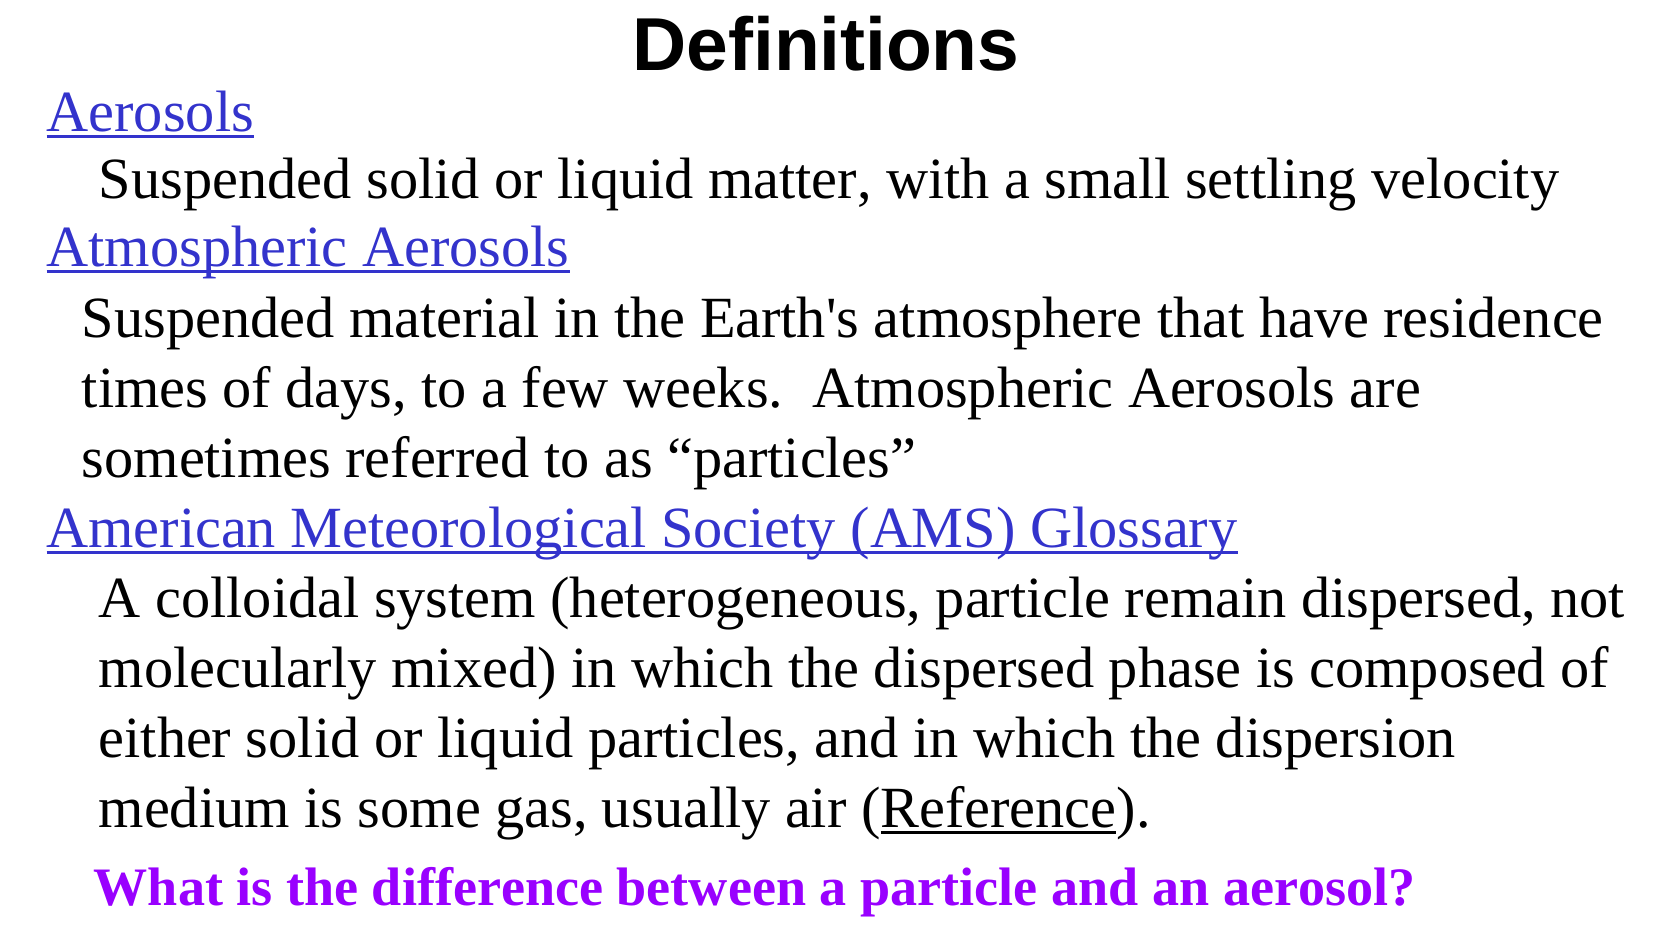

# Definitions
Aerosols
Suspended solid or liquid matter, with a small settling velocity
Atmospheric Aerosols
Suspended material in the Earth's atmosphere that have residence times of days, to a few weeks. Atmospheric Aerosols are sometimes referred to as “particles”
American Meteorological Society (AMS) Glossary
A colloidal system (heterogeneous, particle remain dispersed, not molecularly mixed) in which the dispersed phase is composed of either solid or liquid particles, and in which the dispersion medium is some gas, usually air (Reference).
What is the difference between a particle and an aerosol?